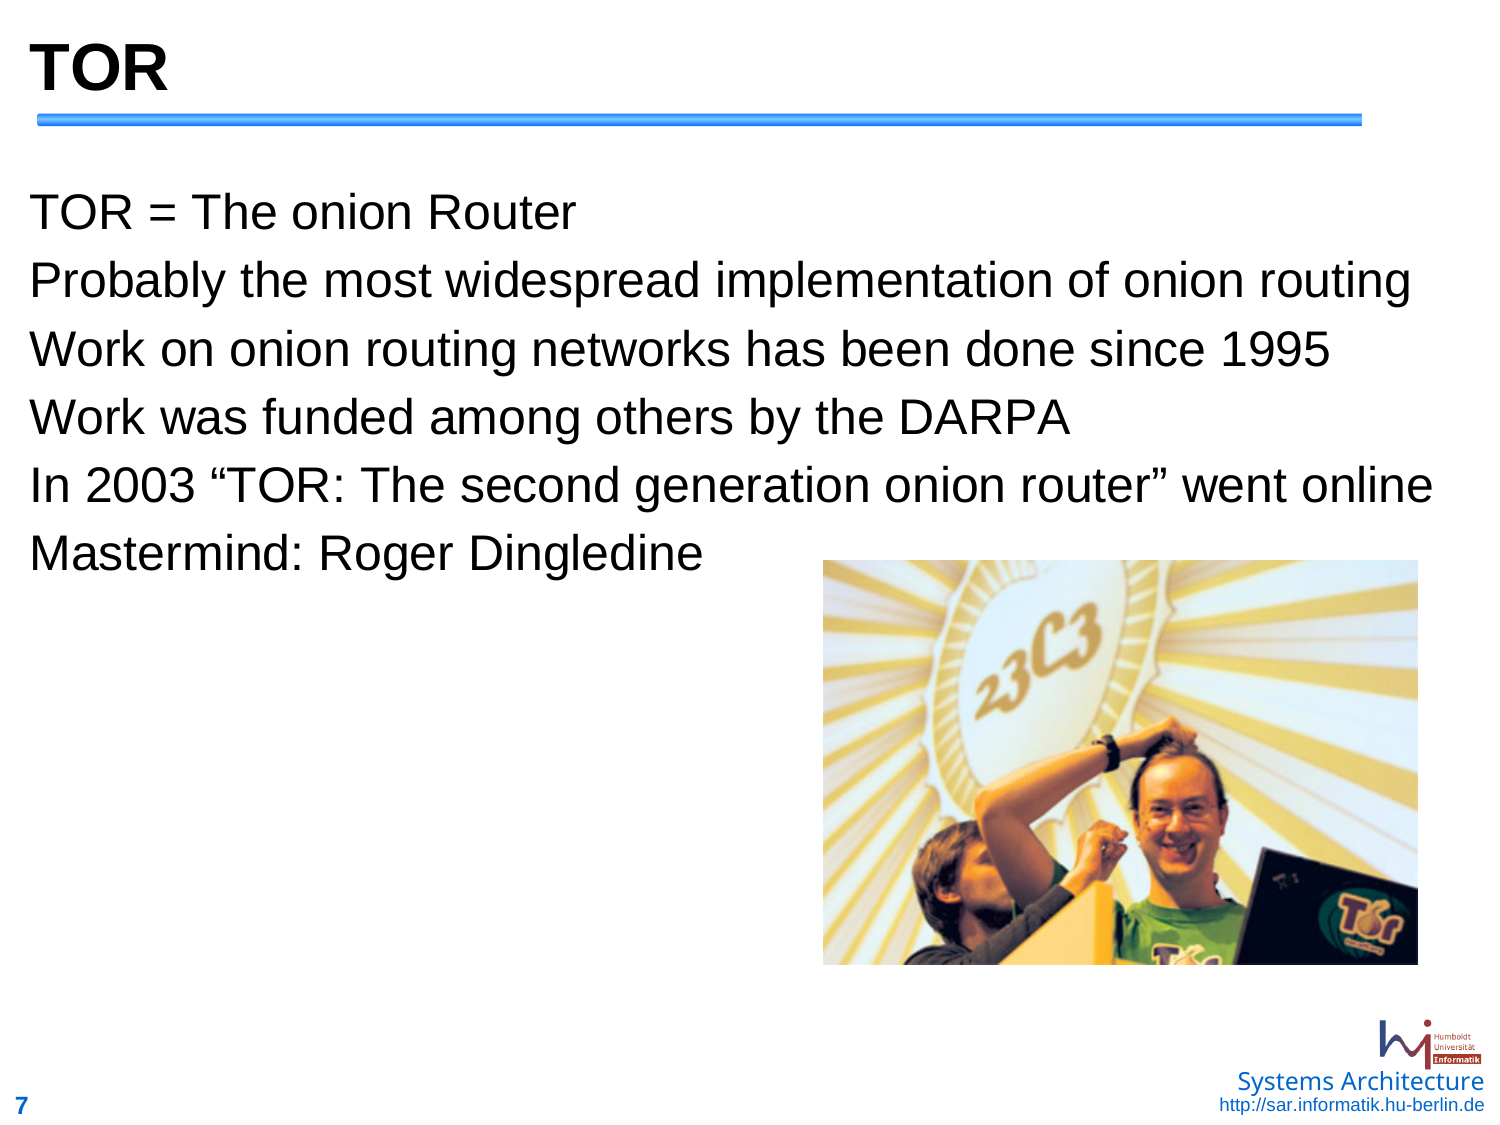

# TOR
TOR = The onion Router
Probably the most widespread implementation of onion routing
Work on onion routing networks has been done since 1995
Work was funded among others by the DARPA
In 2003 “TOR: The second generation onion router” went online
Mastermind: Roger Dingledine